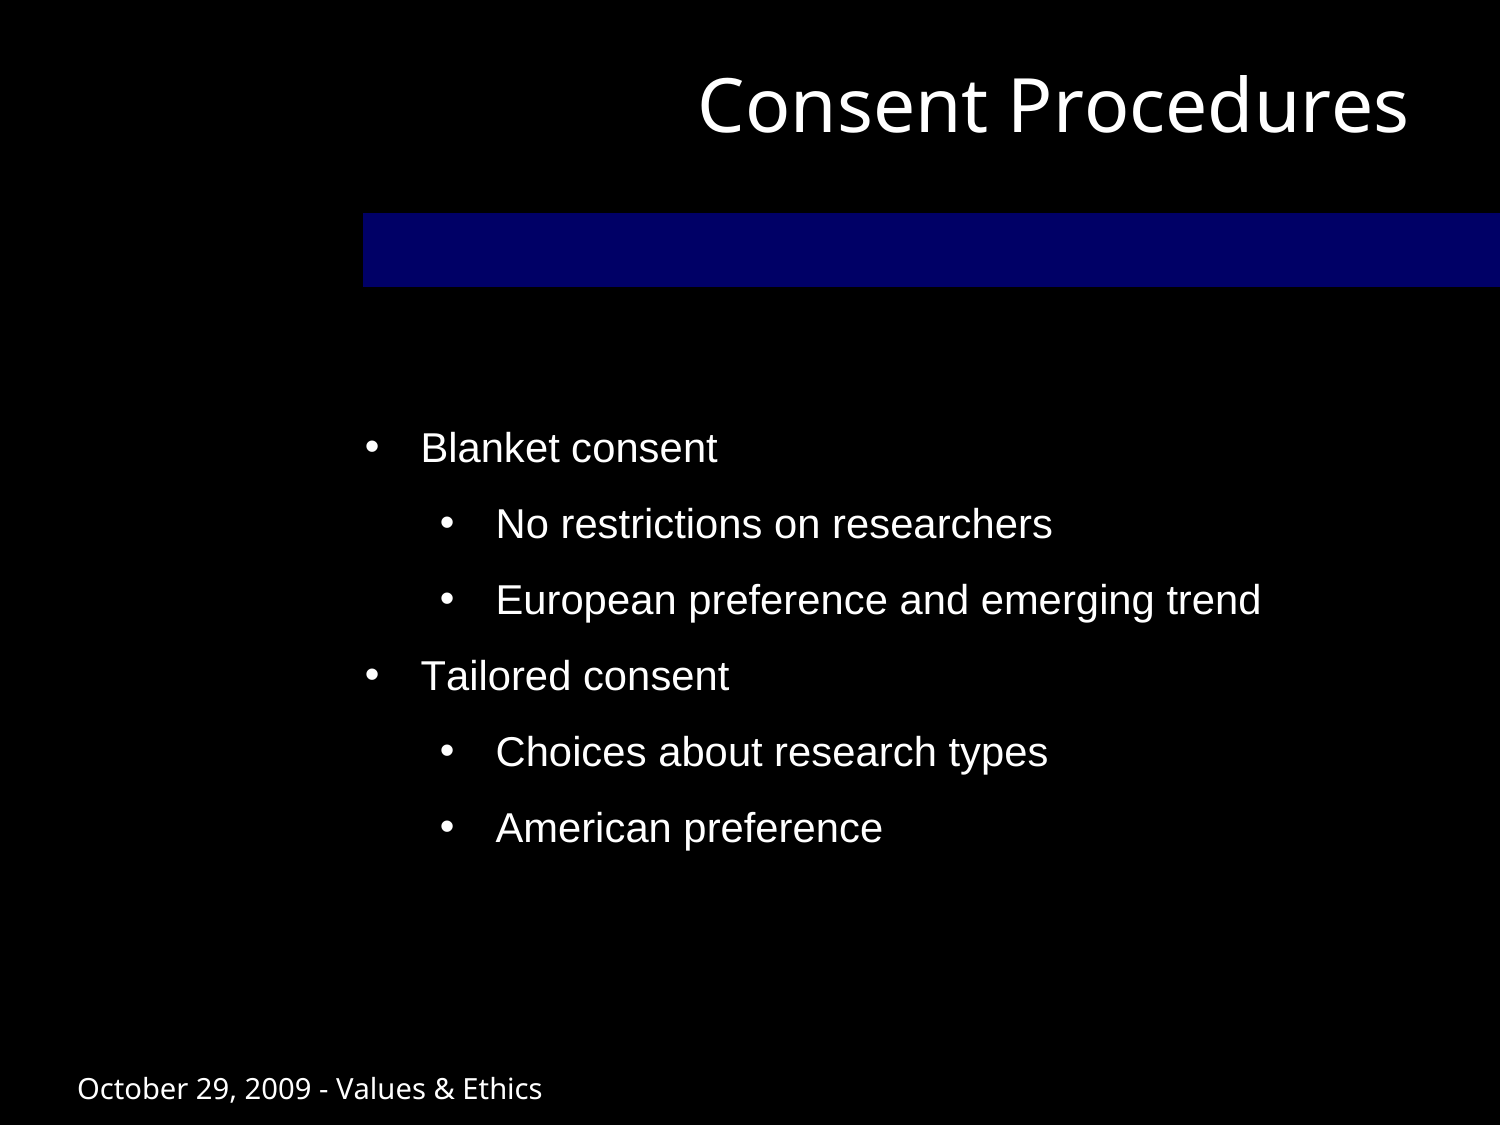

Consent Procedures
Communicating the Cause
Blanket consent
No restrictions on researchers
European preference and emerging trend
Tailored consent
Choices about research types
American preference
October 29, 2009 - Values & Ethics